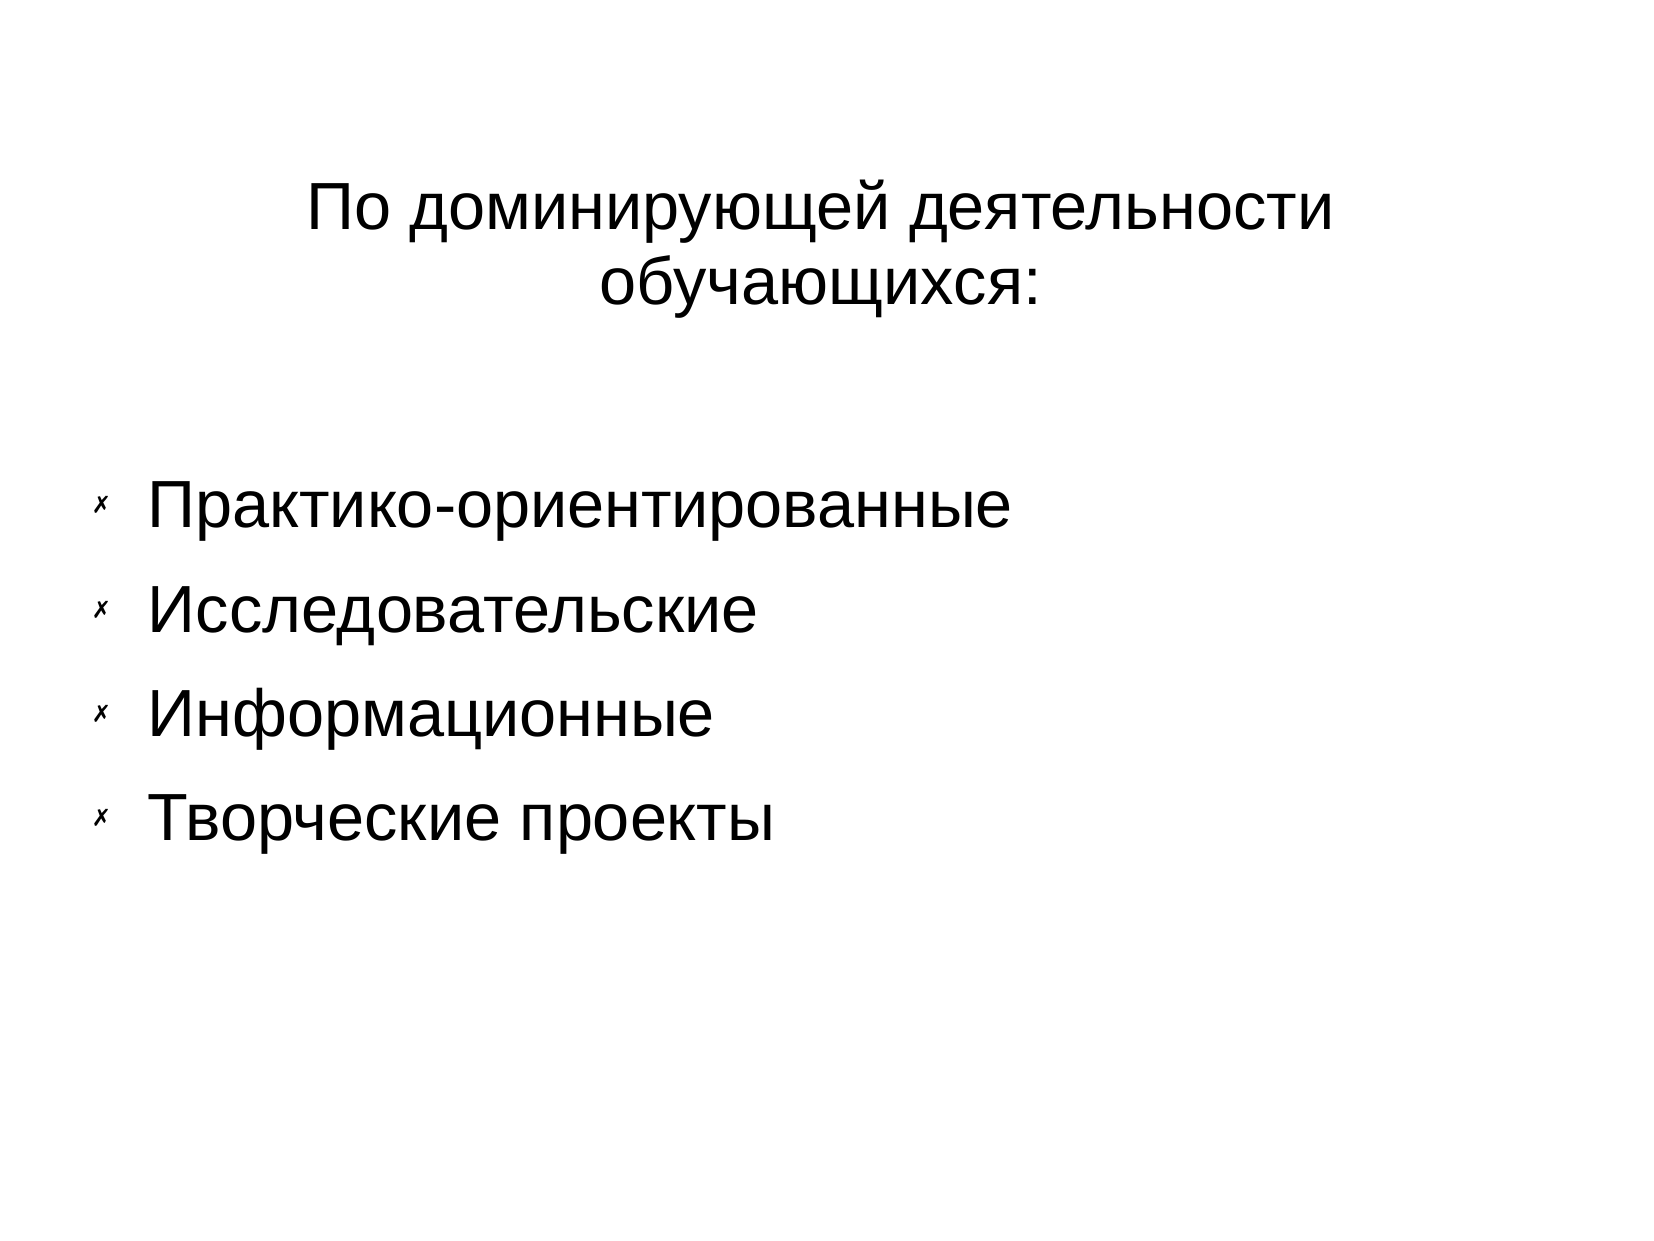

# По доминирующей деятельности обучающихся:
Практико-ориентированные
Исследовательские
Информационные
Творческие проекты